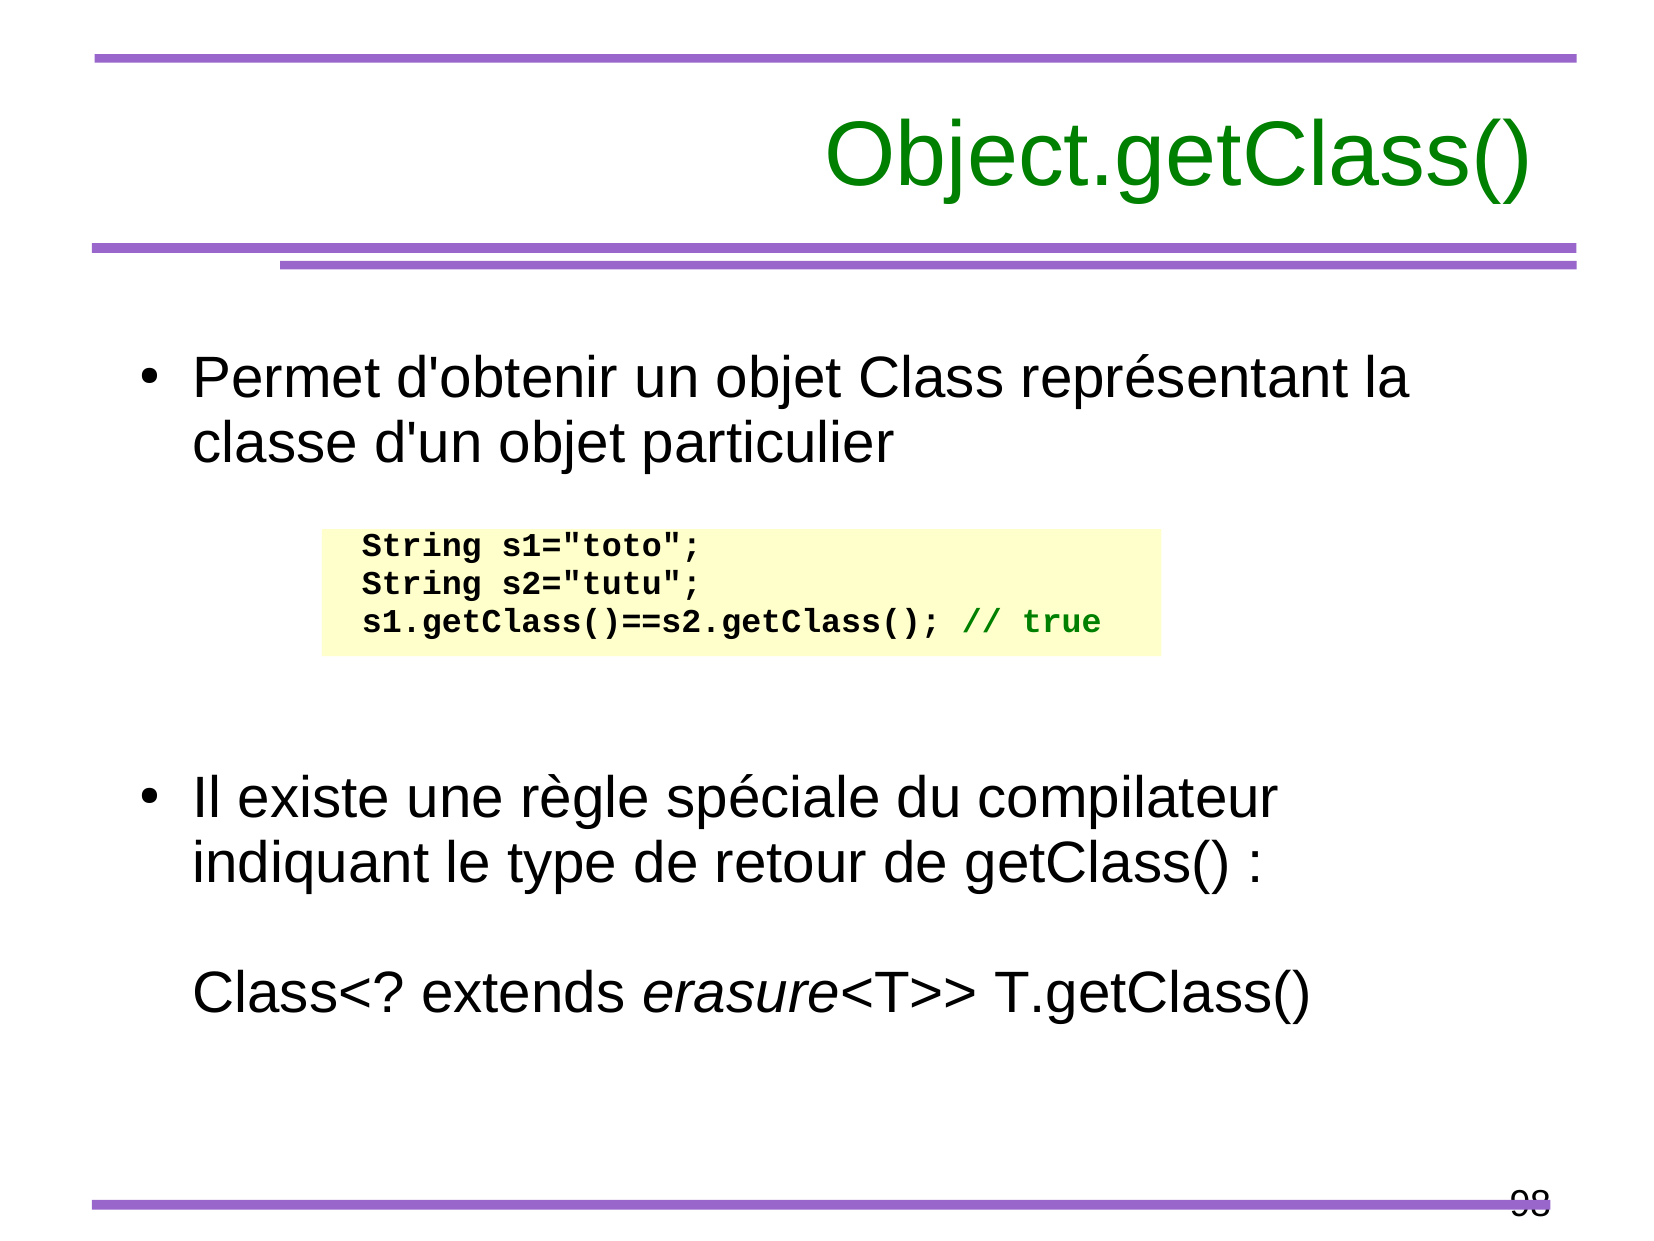

# Object.getClass()
Permet d'obtenir un objet Class représentant la classe d'un objet particulier
Il existe une règle spéciale du compilateur indiquant le type de retour de getClass() :
Class<? extends erasure<T>> T.getClass()
 String s1="toto";
 String s2="tutu";
 s1.getClass()==s2.getClass(); // true